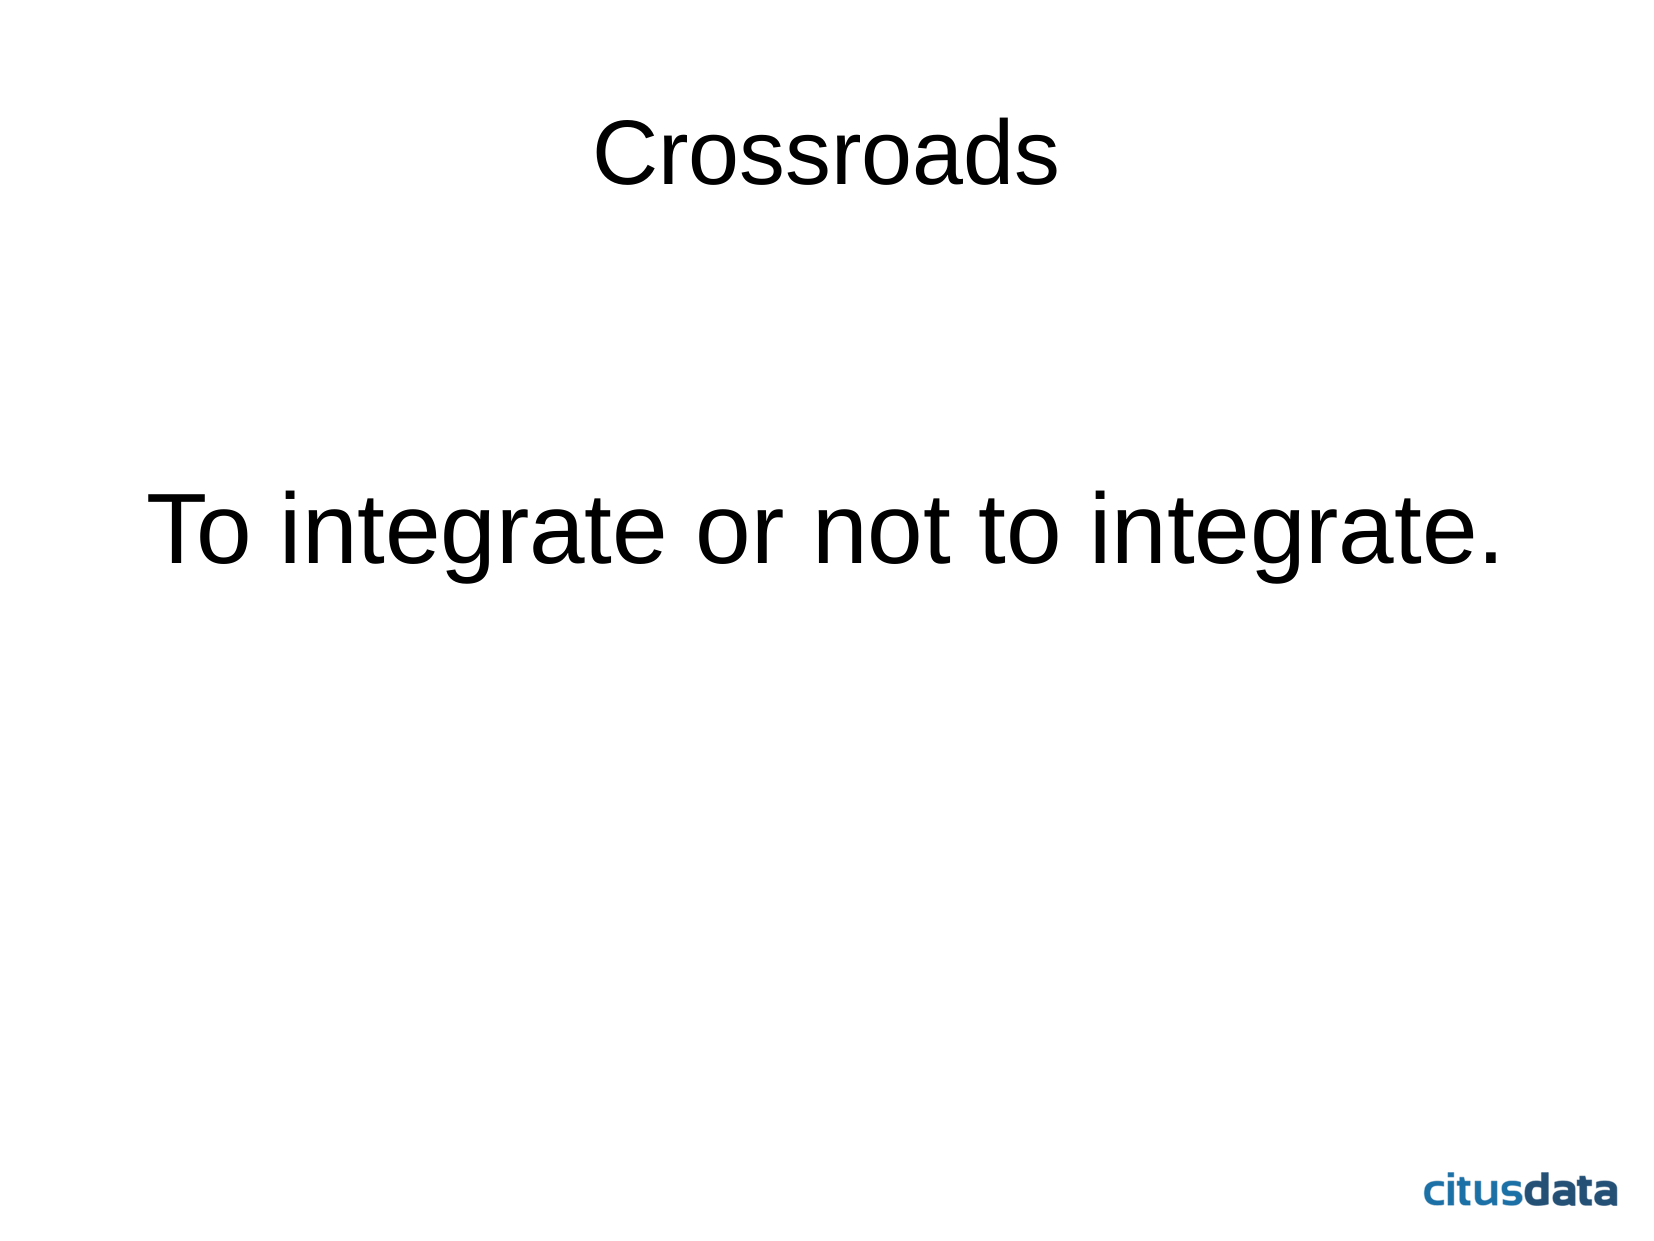

# Crossroads
To integrate or not to integrate.